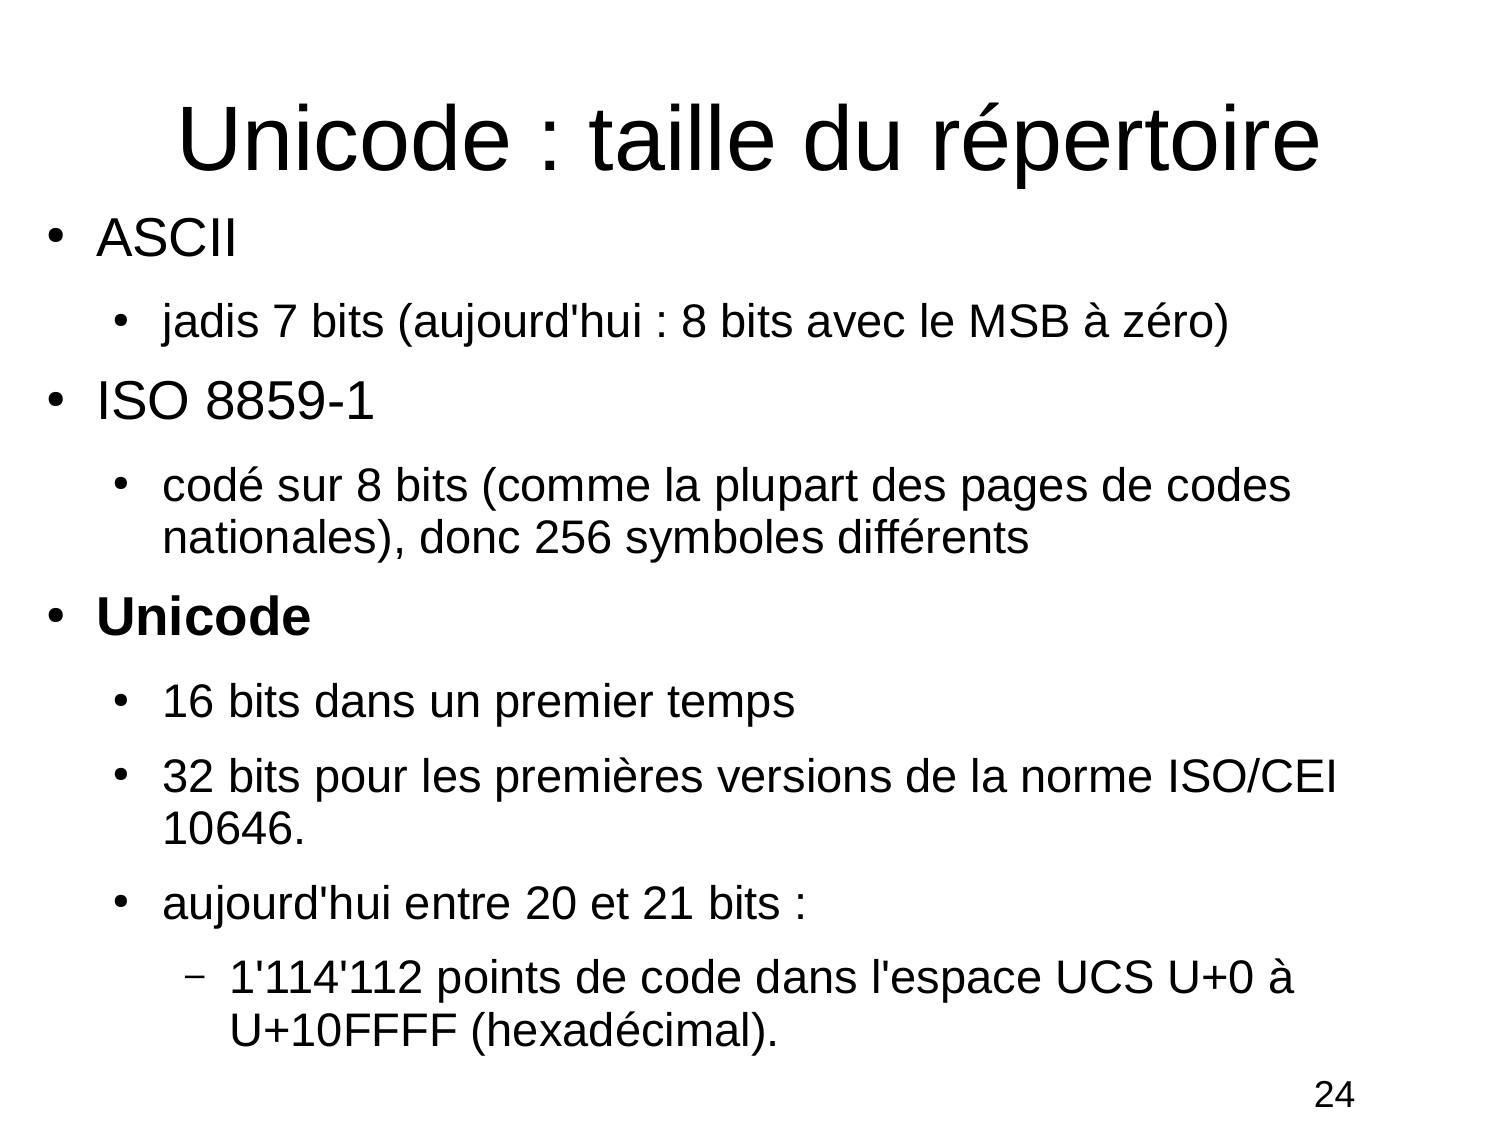

# Unicode : taille du répertoire
ASCII
jadis 7 bits (aujourd'hui : 8 bits avec le MSB à zéro)
ISO 8859-1
codé sur 8 bits (comme la plupart des pages de codes nationales), donc 256 symboles différents
Unicode
16 bits dans un premier temps
32 bits pour les premières versions de la norme ISO/CEI 10646.
aujourd'hui entre 20 et 21 bits :
1'114'112 points de code dans l'espace UCS U+0 à U+10FFFF (hexadécimal).